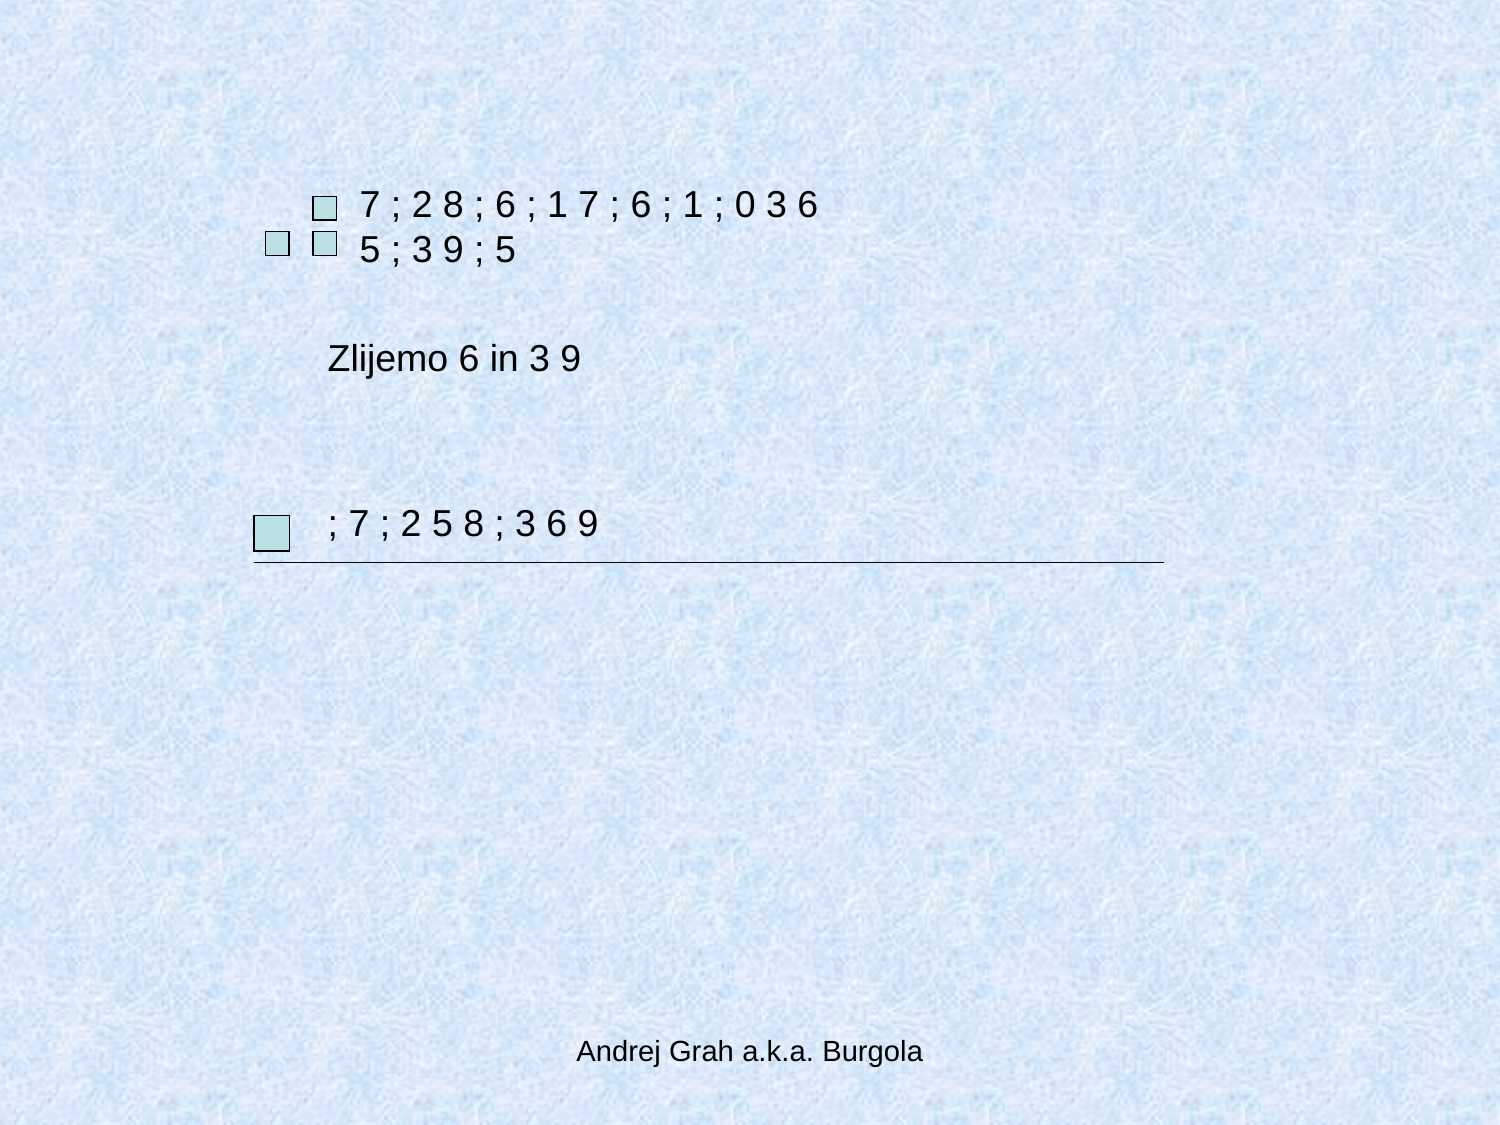

7 ; 2 8 ; 6 ; 1 7 ; 6 ; 1 ; 0 3 6
	5 ; 3 9 ; 5
Zlijemo 6 in 3 9
; 7 ; 2 5 8 ; 3 6 9
Andrej Grah a.k.a. Burgola